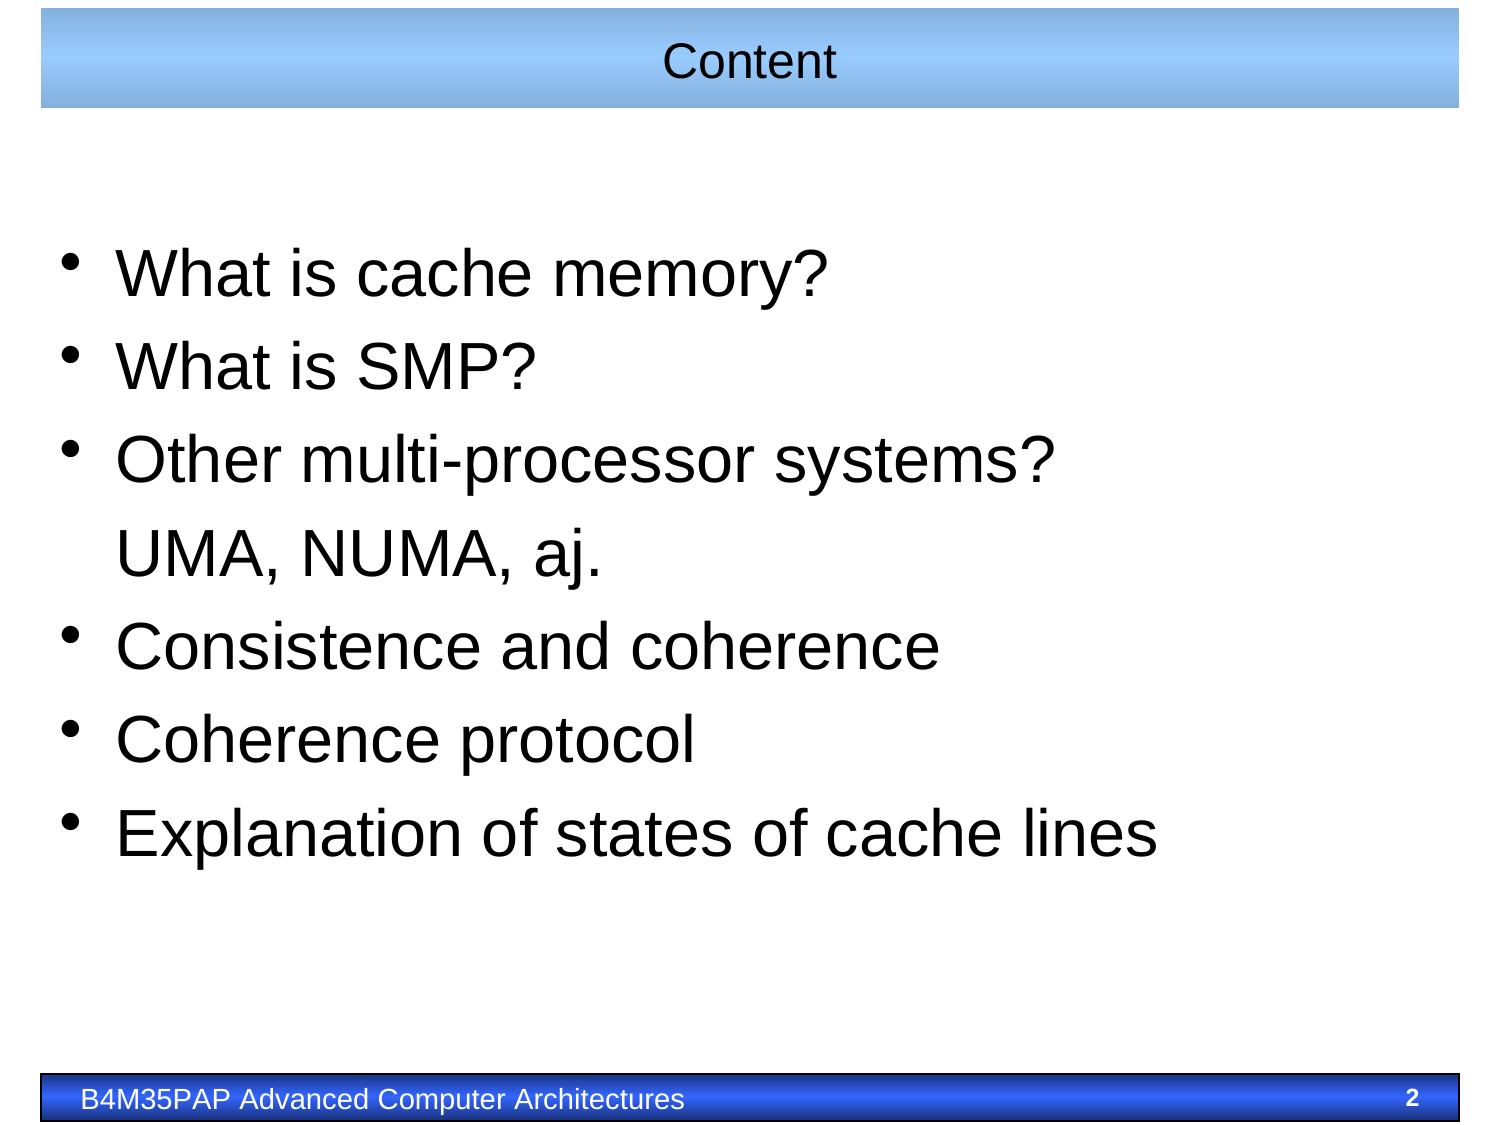

Content
# What is cache memory?
What is SMP?
Other multi-processor systems?
UMA, NUMA, aj.
Consistence and coherence
Coherence protocol
Explanation of states of cache lines